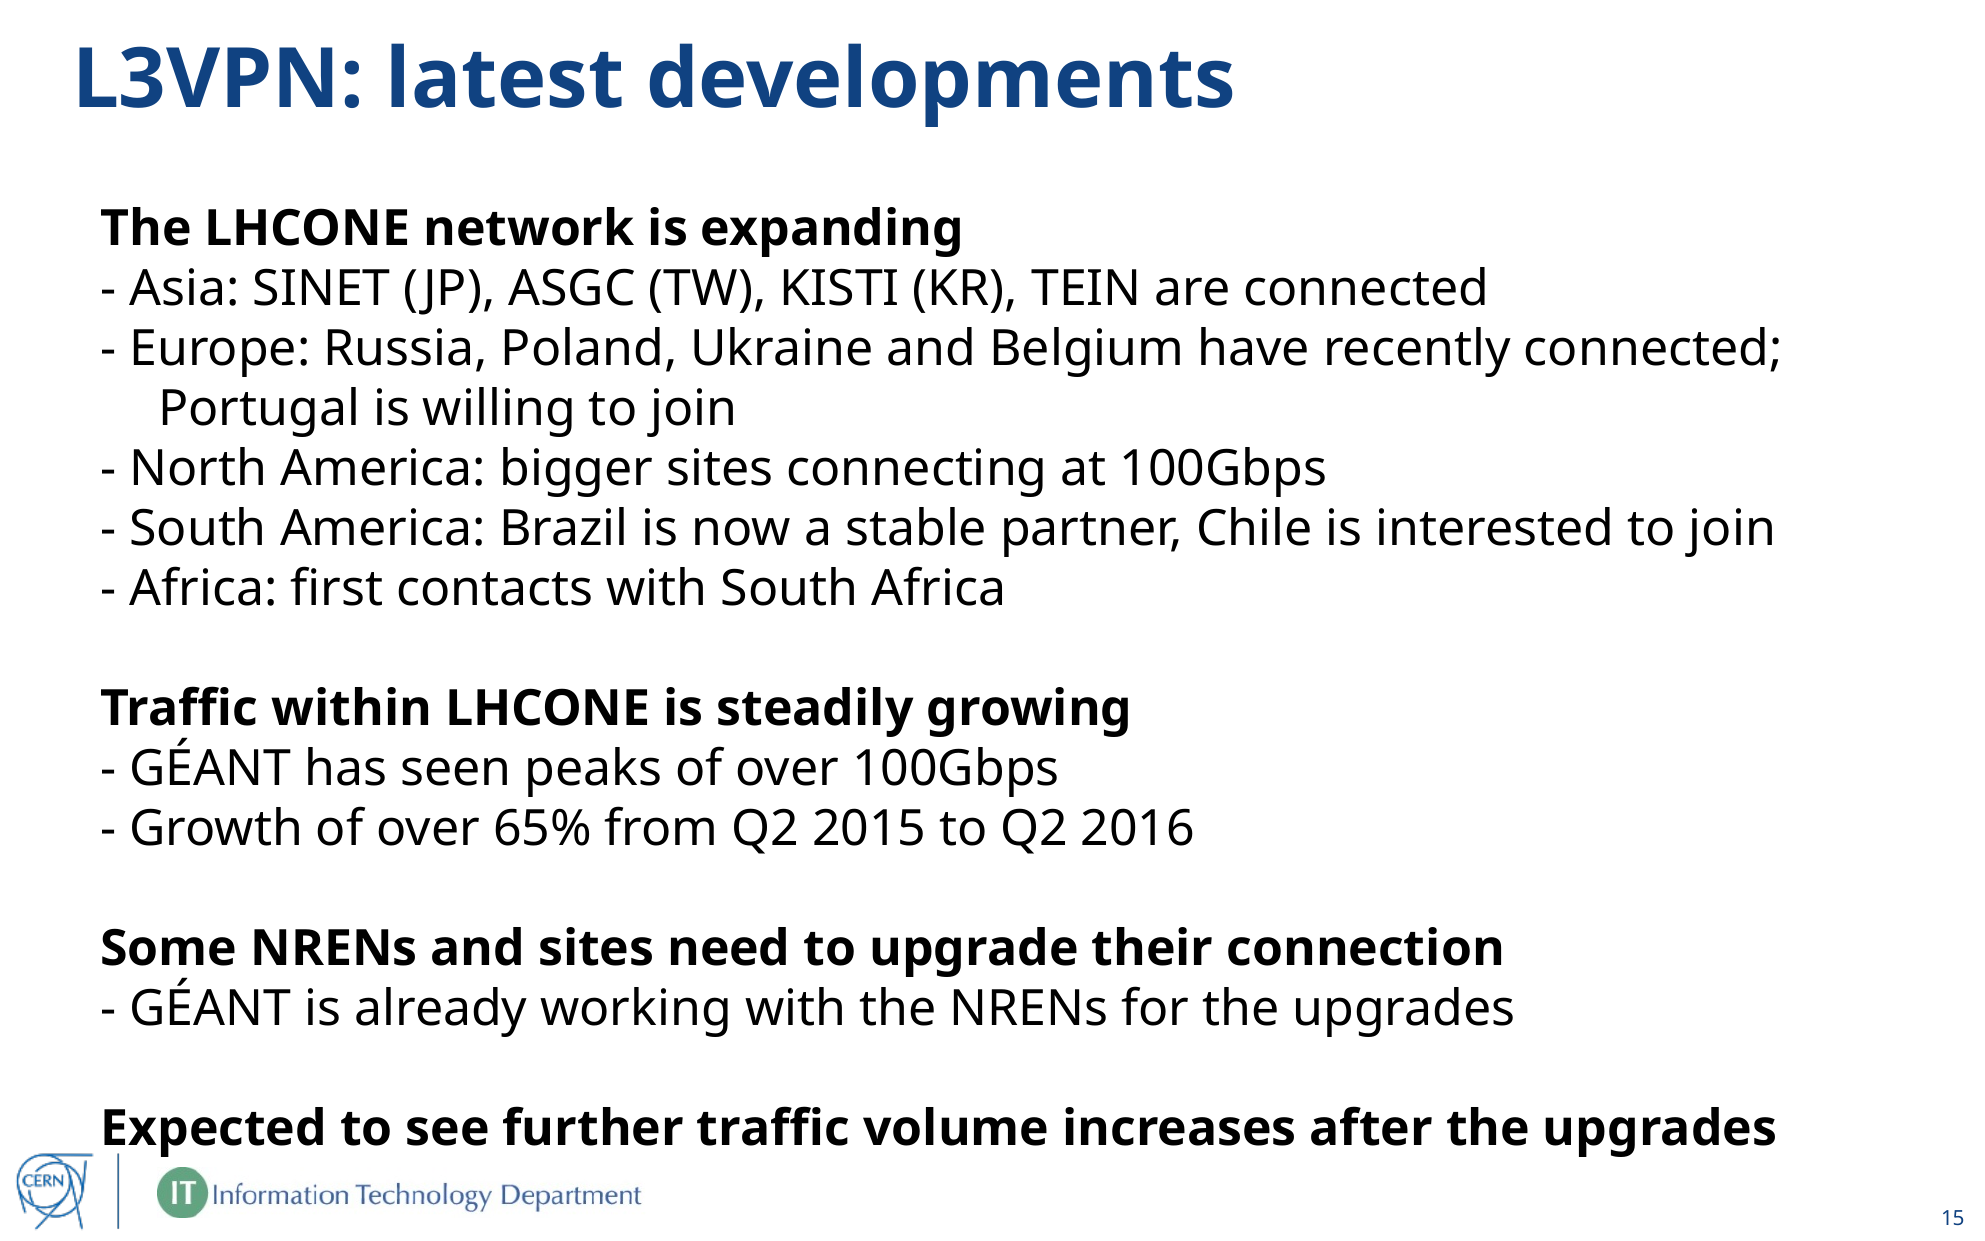

# L3VPN: latest developments
The LHCONE network is expanding
- Asia: SINET (JP), ASGC (TW), KISTI (KR), TEIN are connected
- Europe: Russia, Poland, Ukraine and Belgium have recently connected; Portugal is willing to join
- North America: bigger sites connecting at 100Gbps
- South America: Brazil is now a stable partner, Chile is interested to join
- Africa: first contacts with South Africa
Traffic within LHCONE is steadily growing
- GÉANT has seen peaks of over 100Gbps
- Growth of over 65% from Q2 2015 to Q2 2016
Some NRENs and sites need to upgrade their connection
- GÉANT is already working with the NRENs for the upgrades
Expected to see further traffic volume increases after the upgrades